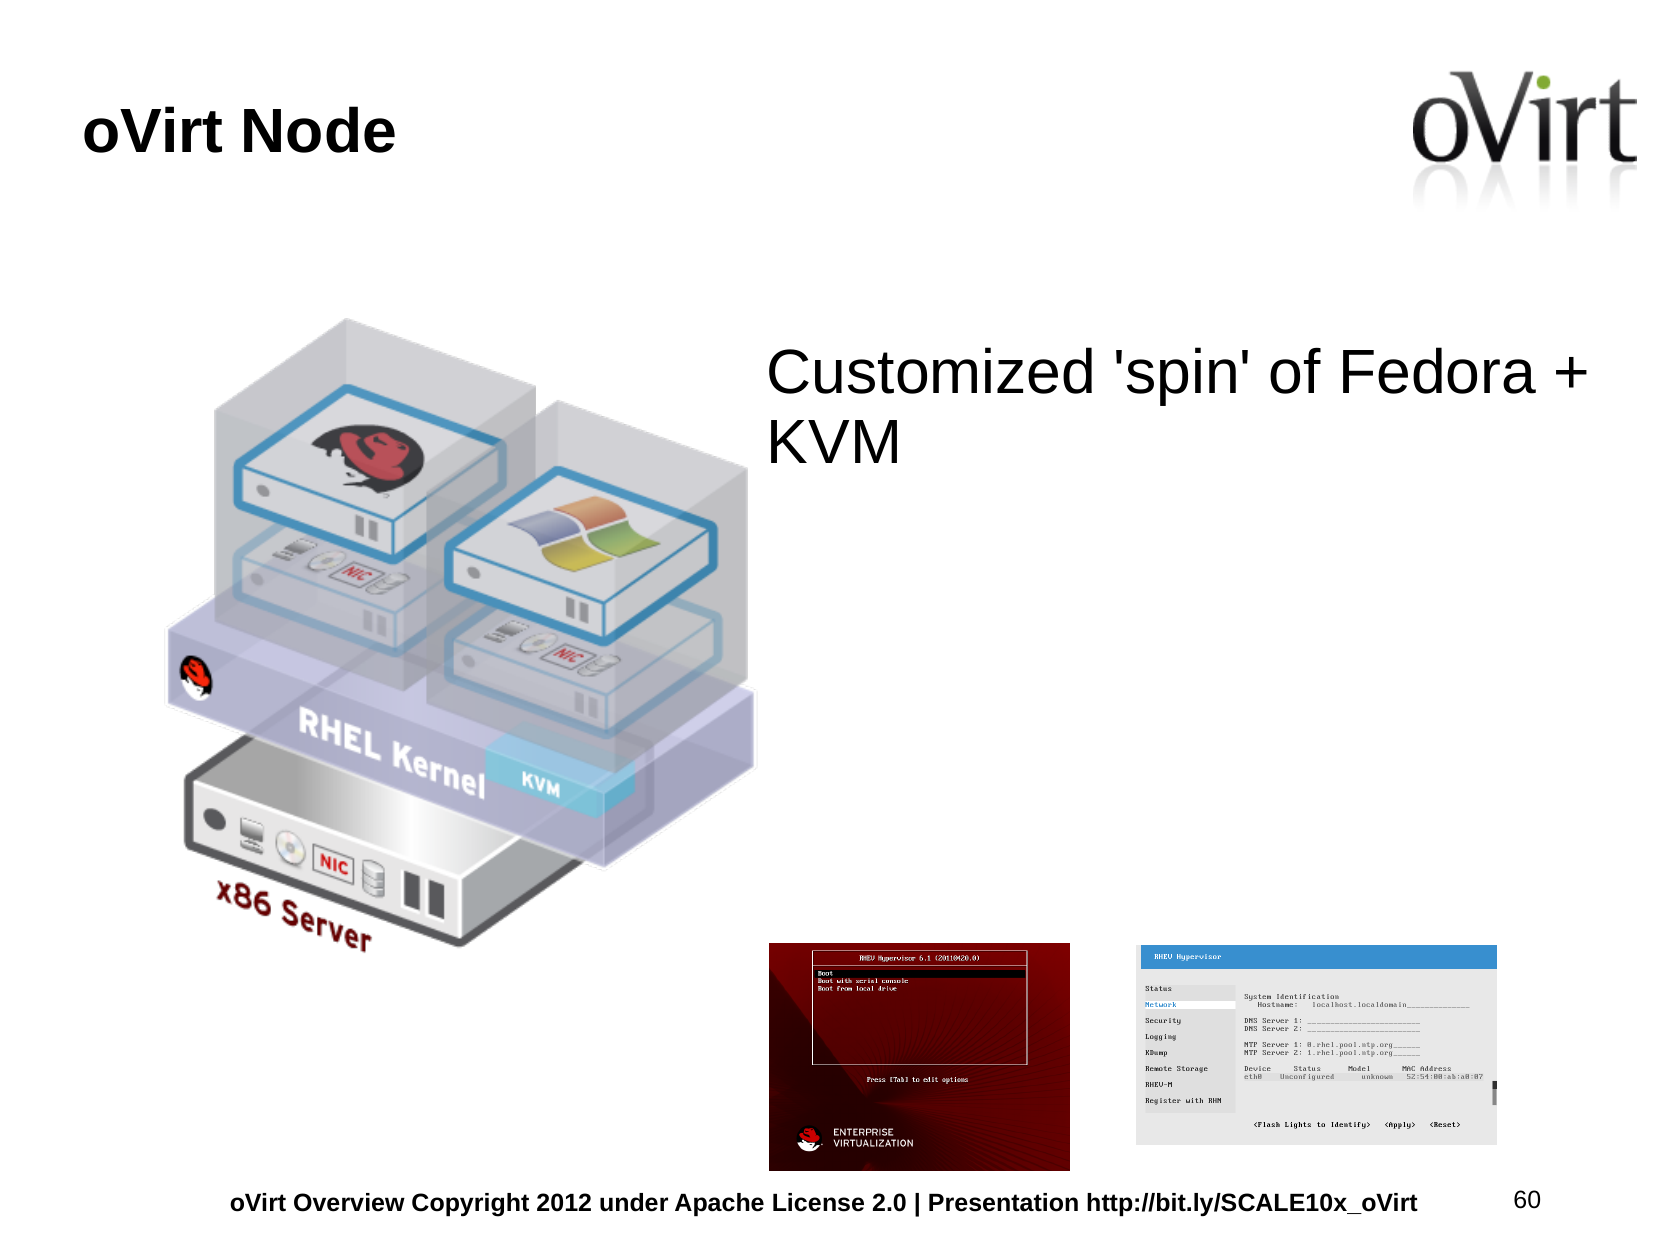

# oVirt Node
Customized 'spin' of Fedora + KVM